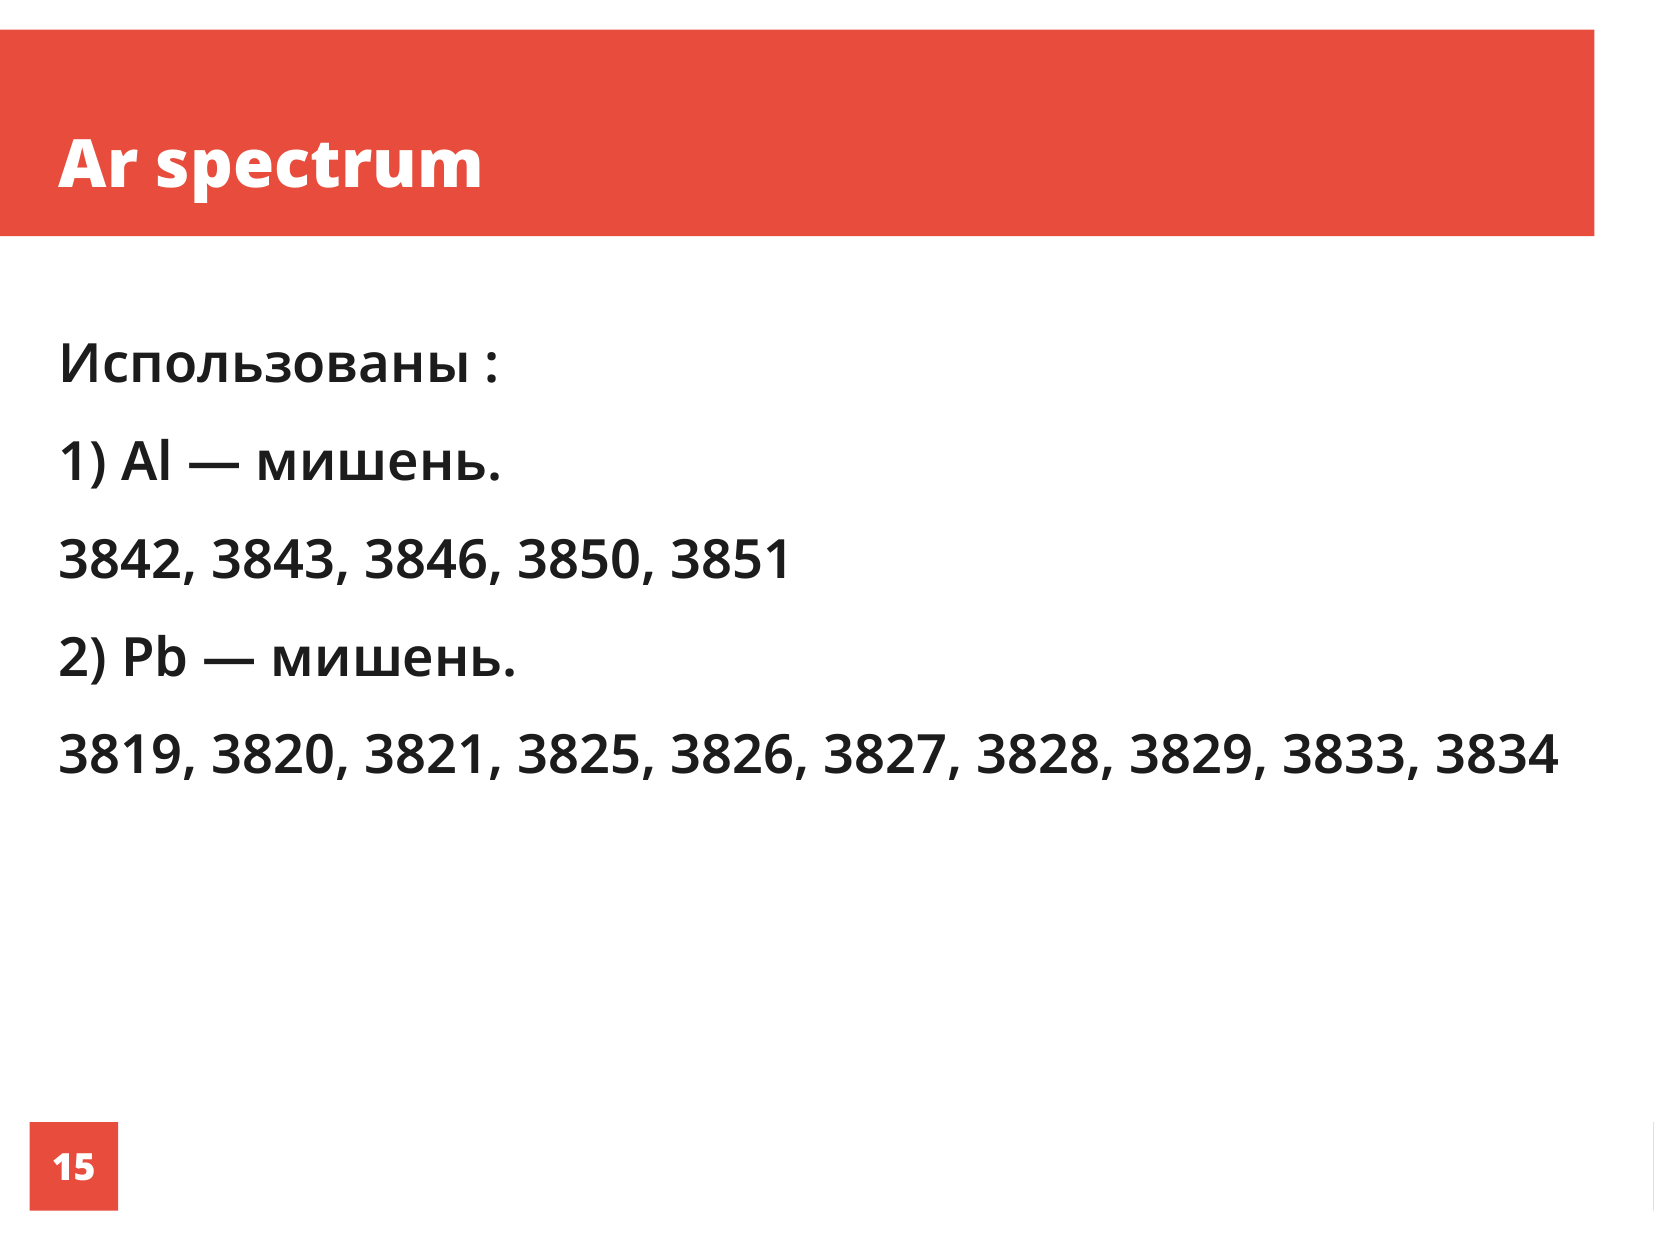

# Ar spectrum
Использованы :
1) Al — мишень.
3842, 3843, 3846, 3850, 3851
2) Pb — мишень.
3819, 3820, 3821, 3825, 3826, 3827, 3828, 3829, 3833, 3834
15